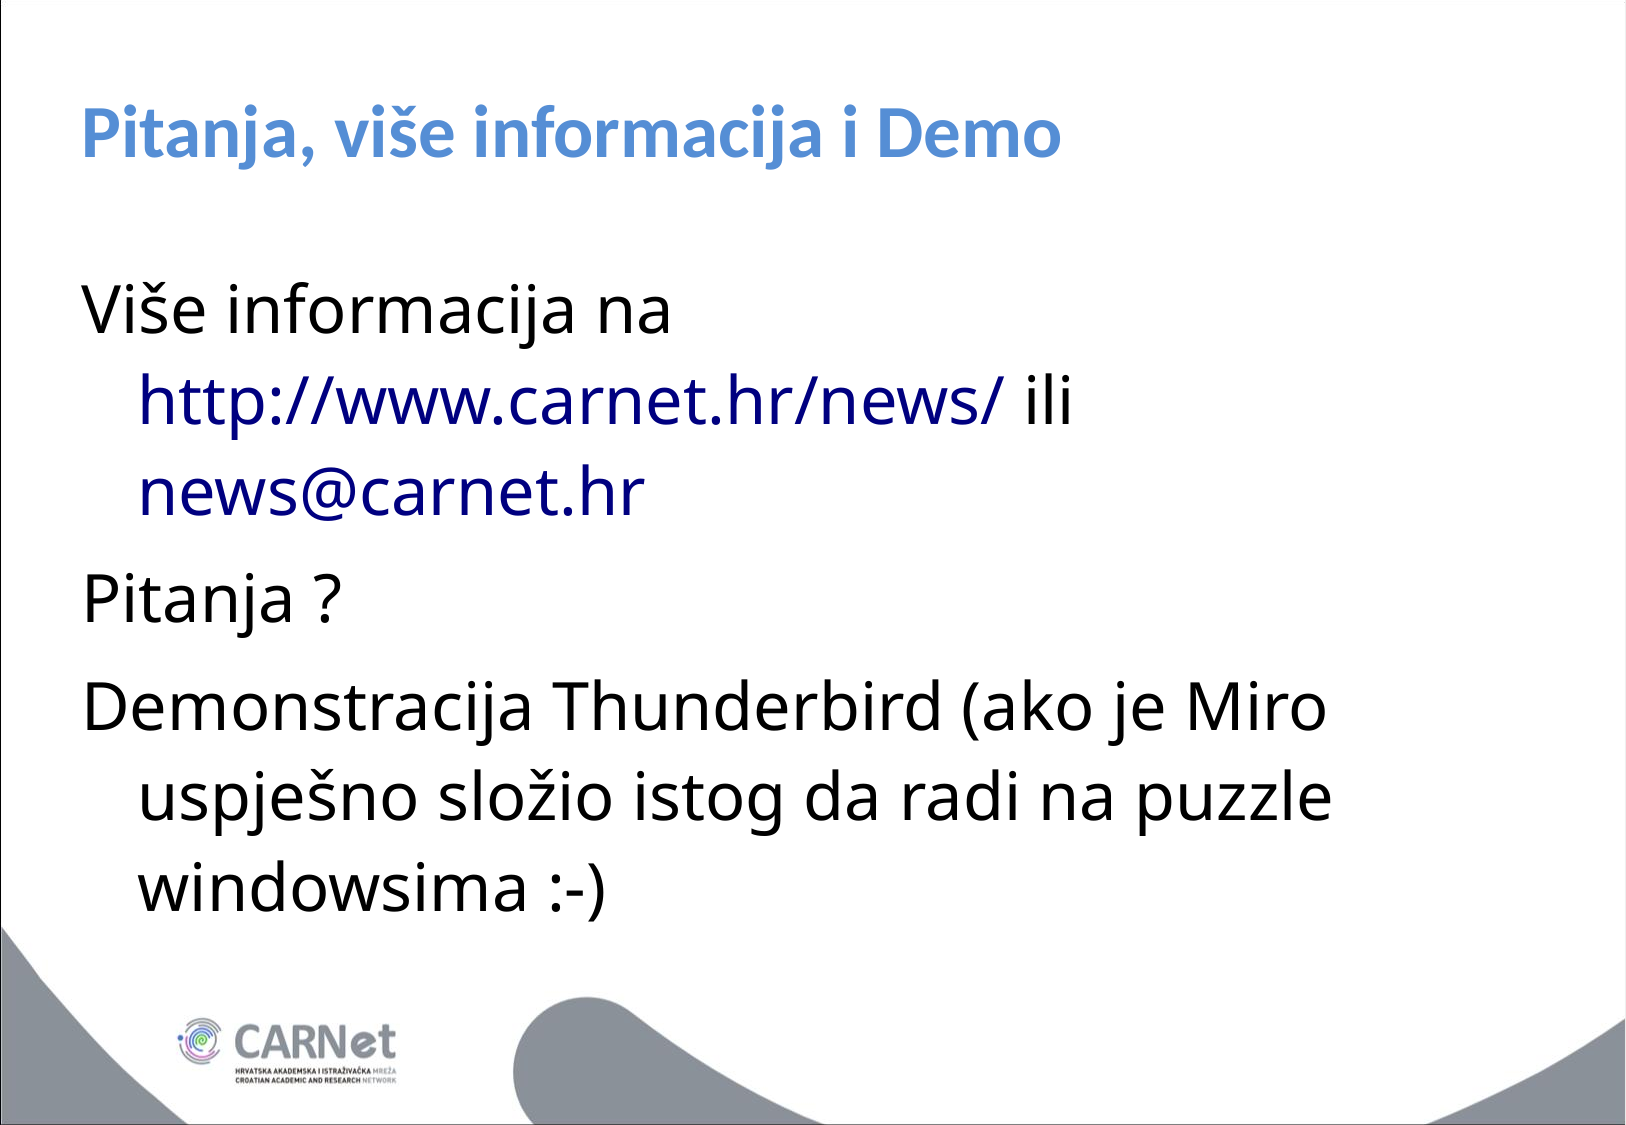

# Pitanja, više informacija i Demo
Više informacija na http://www.carnet.hr/news/ ili news@carnet.hr
Pitanja ?
Demonstracija Thunderbird (ako je Miro uspješno složio istog da radi na puzzle windowsima :-)